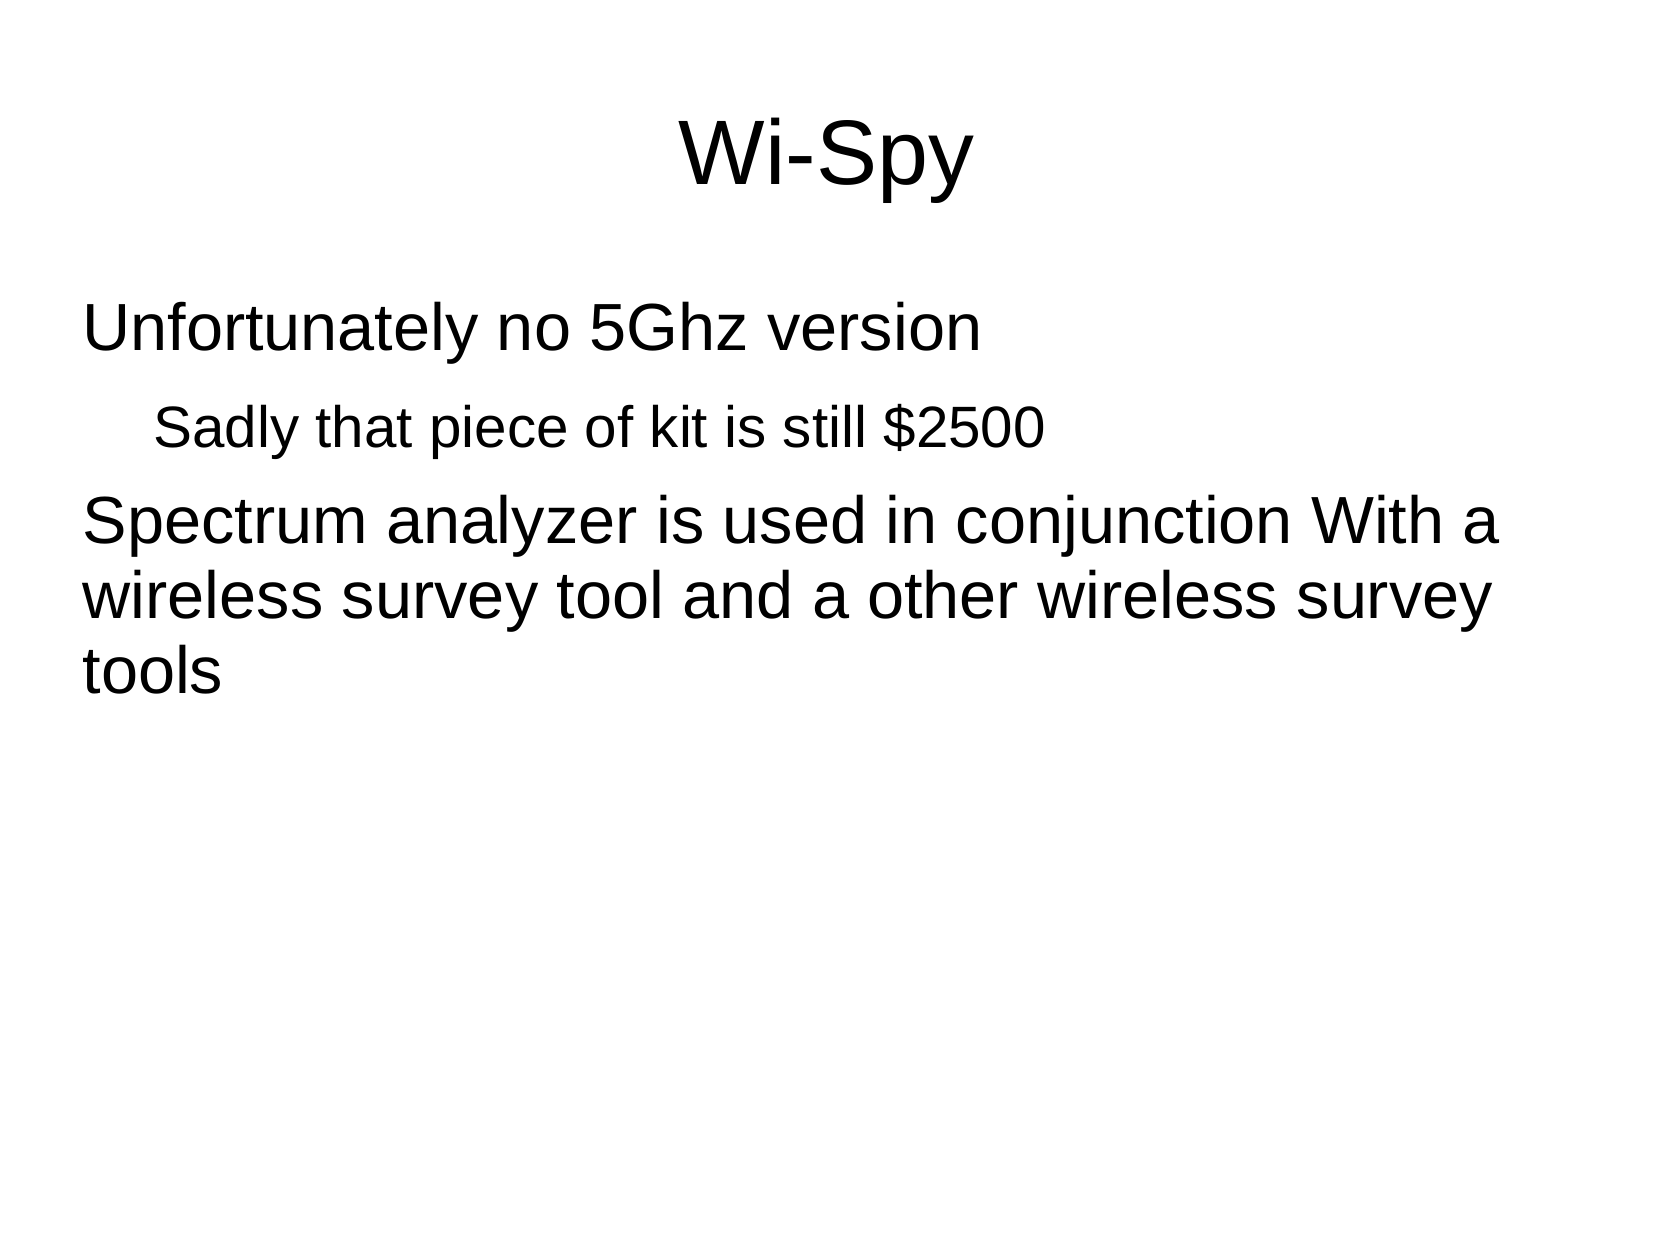

# Wi-Spy
Unfortunately no 5Ghz version
Sadly that piece of kit is still $2500
Spectrum analyzer is used in conjunction With a wireless survey tool and a other wireless survey tools